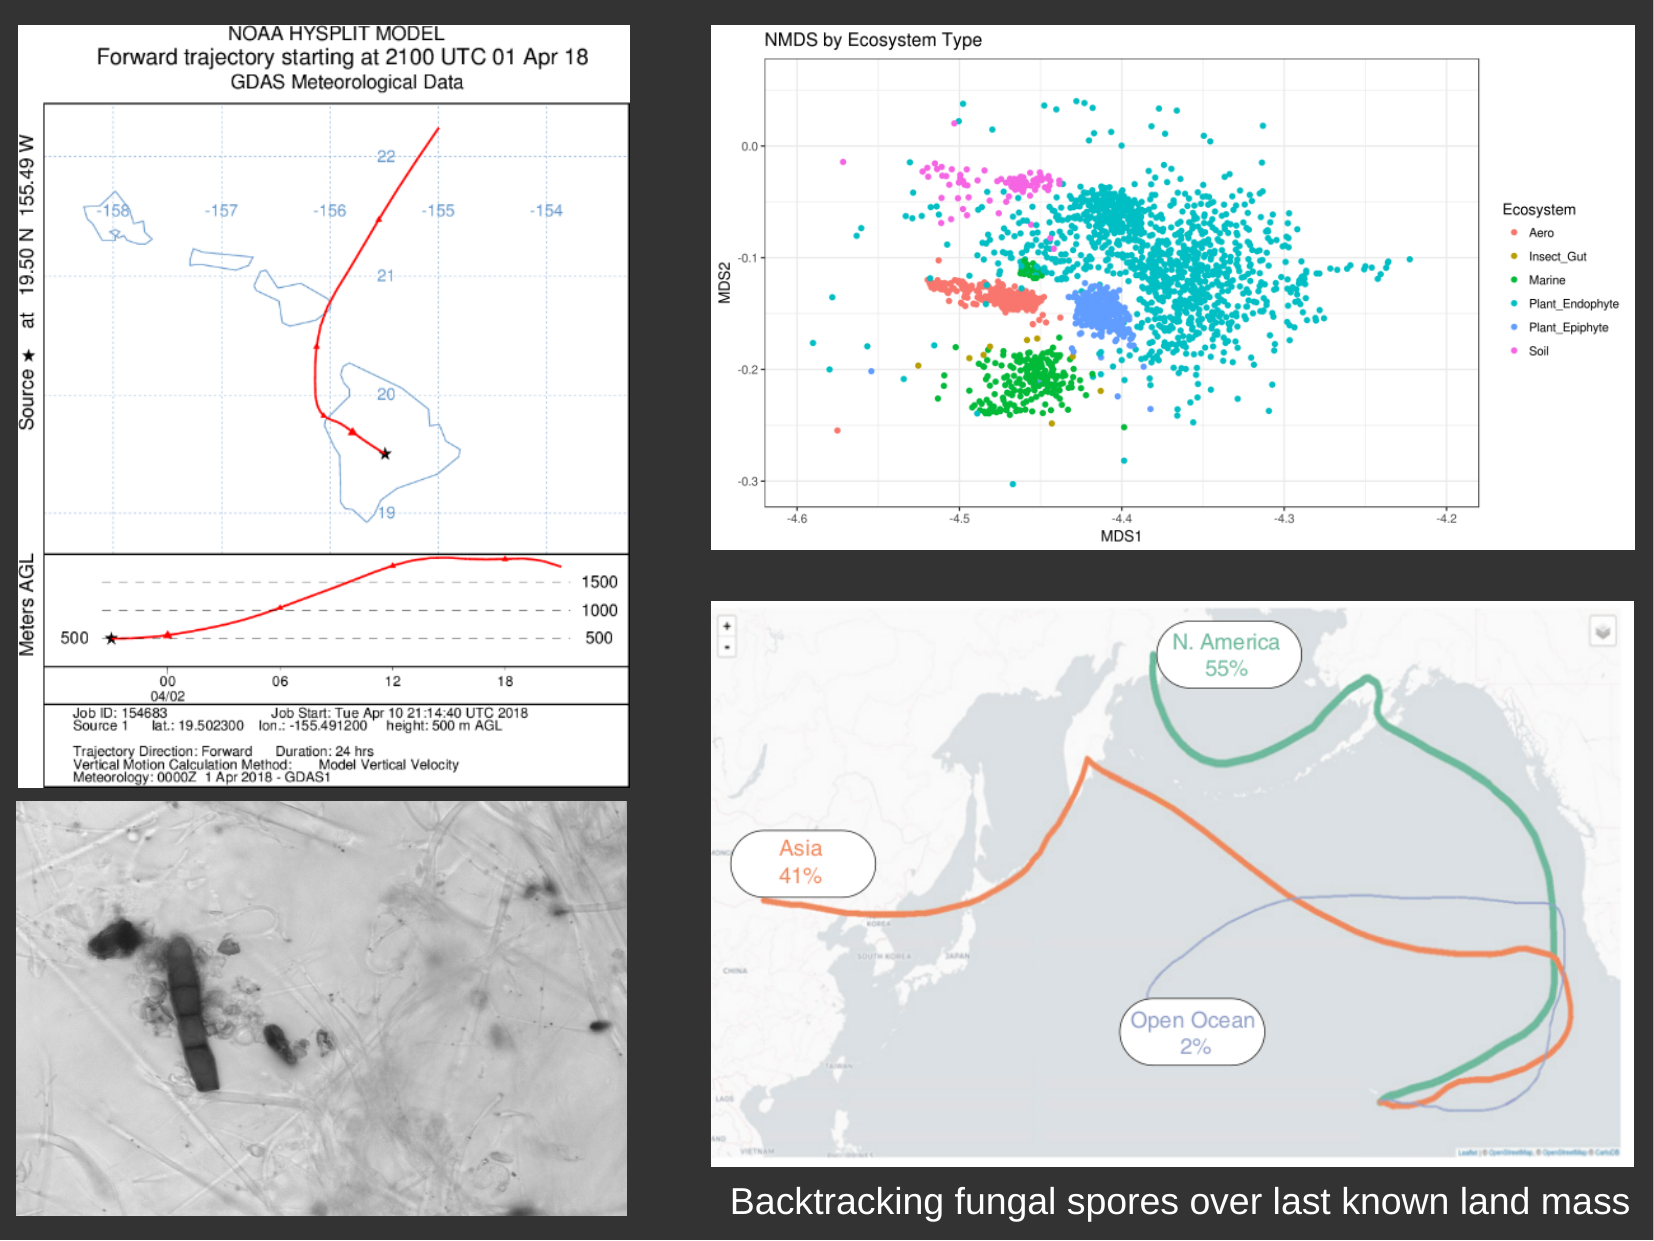

Backtracking fungal spores over last known land mass